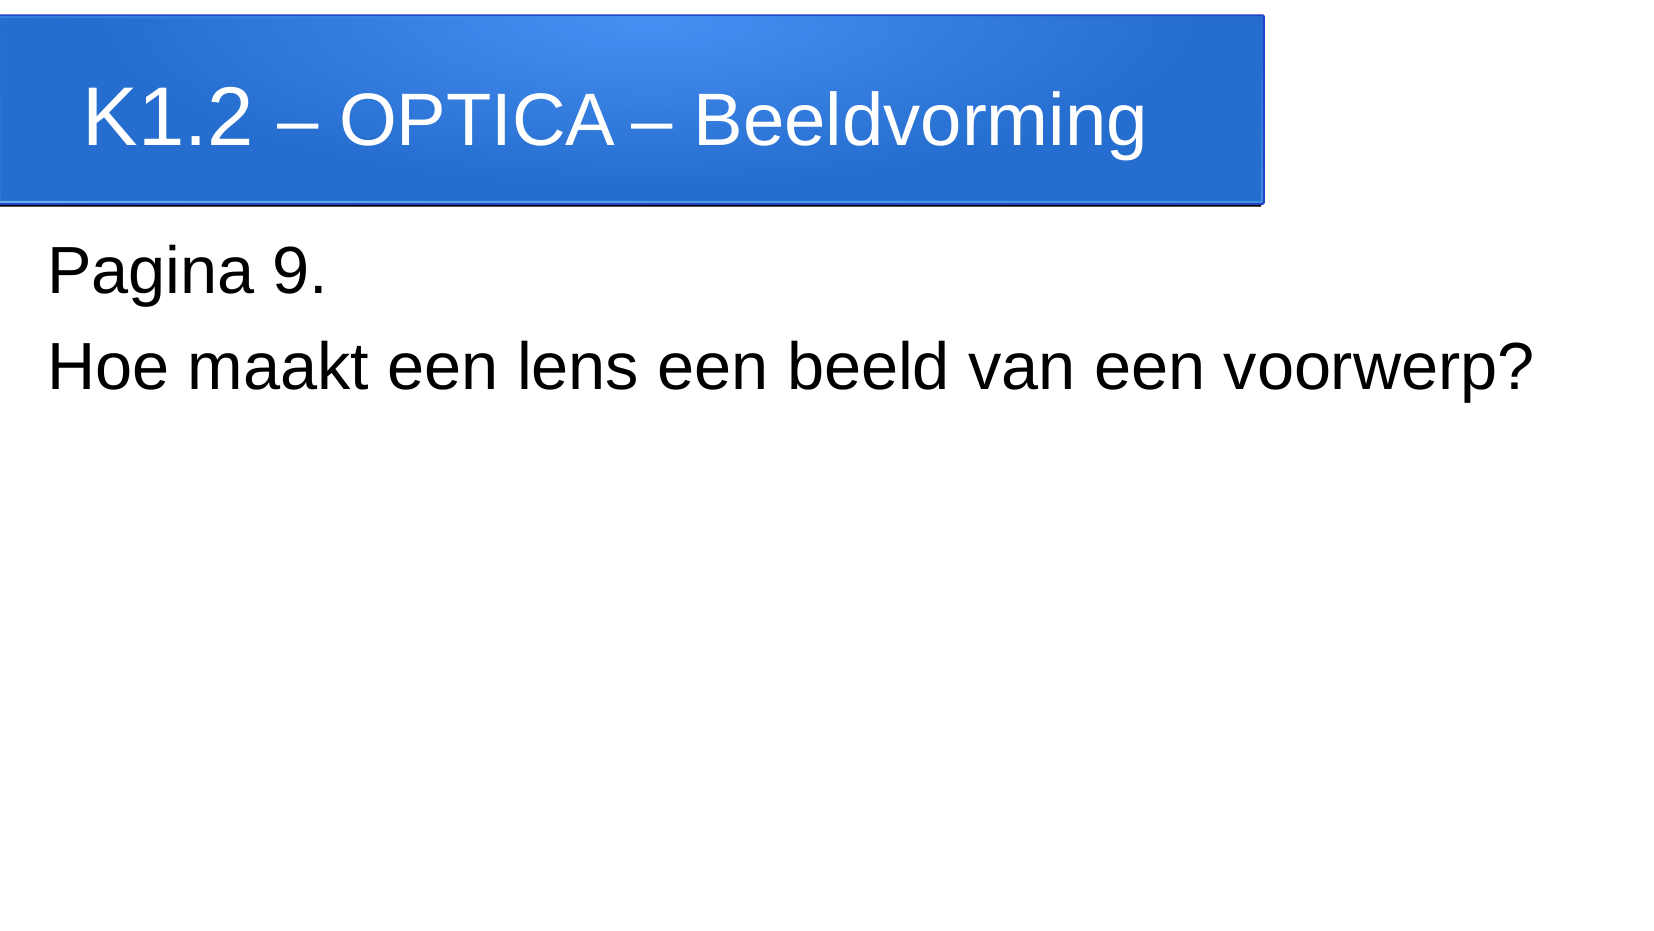

# K1.2 – OPTICA – Beeldvorming
Pagina 9.
Hoe maakt een lens een beeld van een voorwerp?